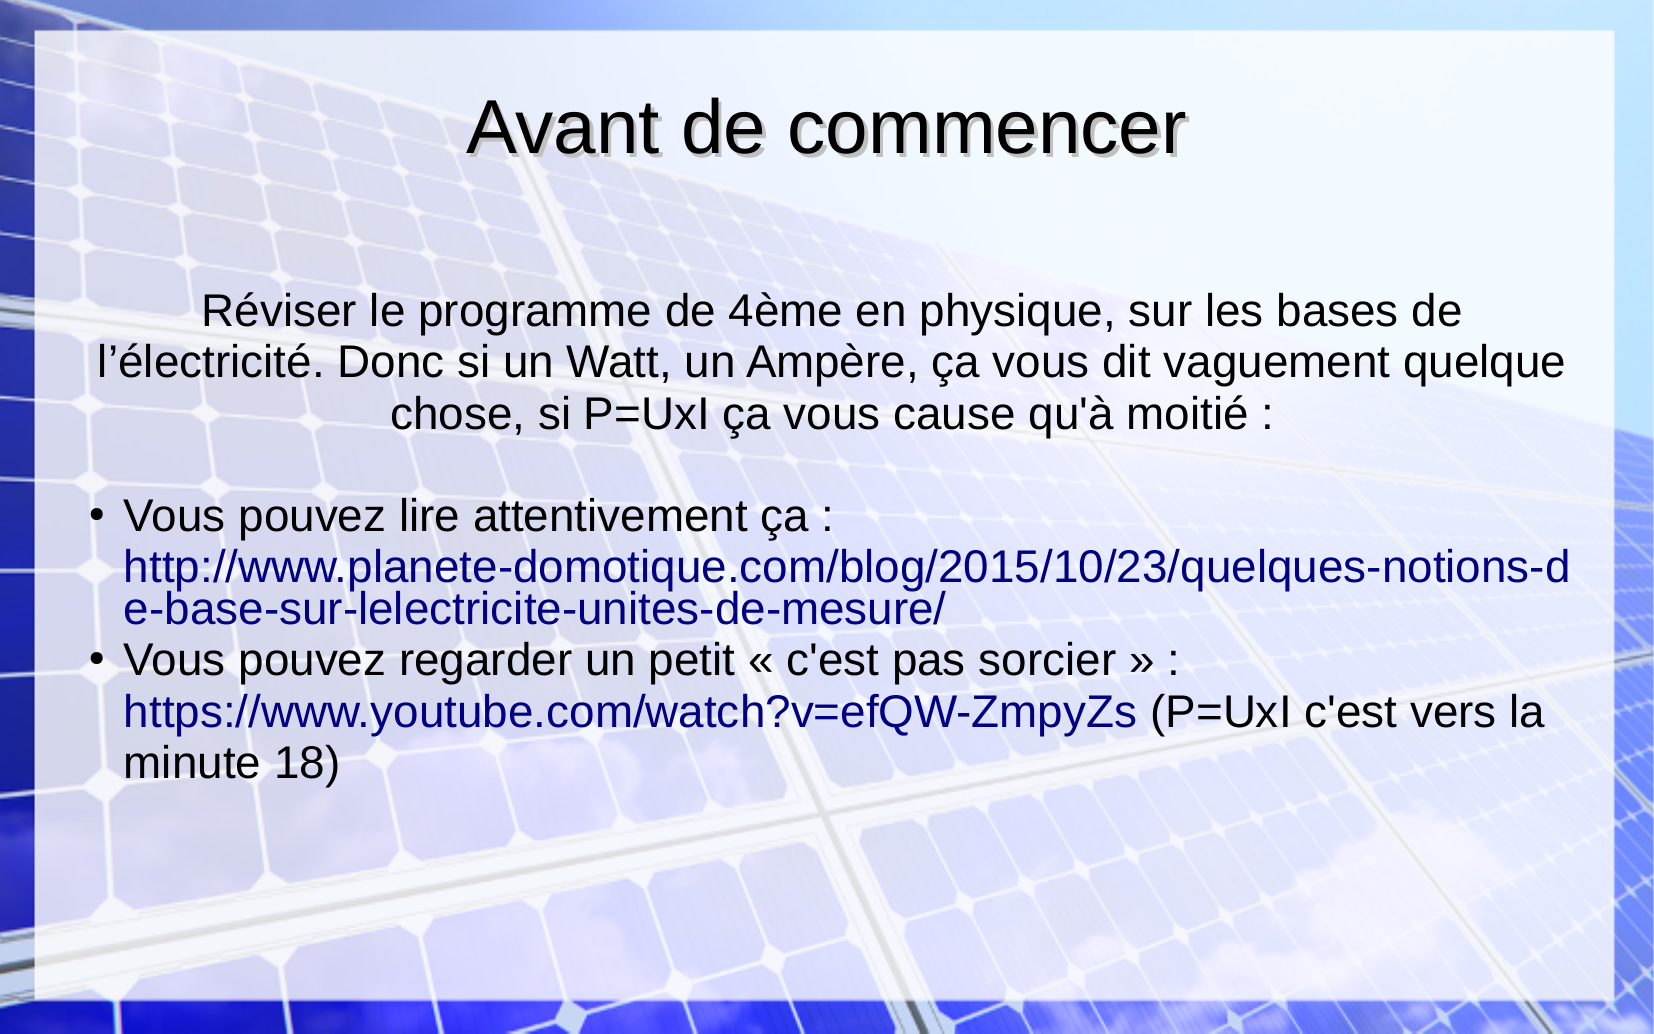

# Avant de commencer
Réviser le programme de 4ème en physique, sur les bases de l’électricité. Donc si un Watt, un Ampère, ça vous dit vaguement quelque chose, si P=UxI ça vous cause qu'à moitié :
Vous pouvez lire attentivement ça : http://www.planete-domotique.com/blog/2015/10/23/quelques-notions-de-base-sur-lelectricite-unites-de-mesure/
Vous pouvez regarder un petit « c'est pas sorcier » : https://www.youtube.com/watch?v=efQW-ZmpyZs (P=UxI c'est vers la minute 18)